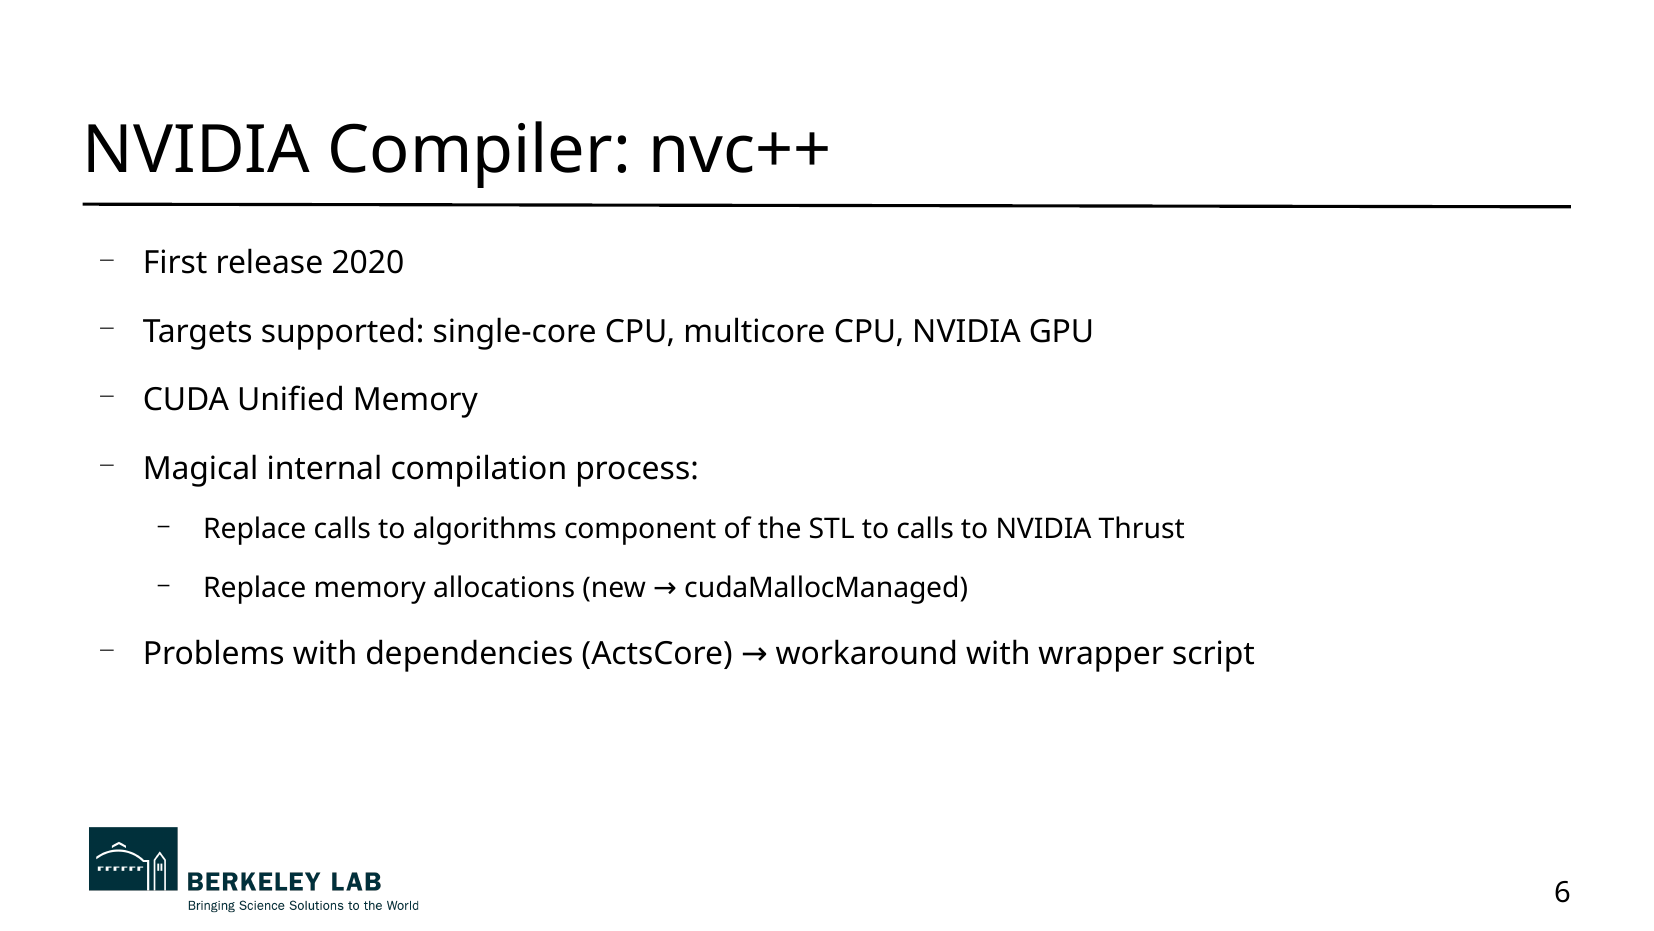

# NVIDIA Compiler: nvc++
First release 2020
Targets supported: single-core CPU, multicore CPU, NVIDIA GPU
CUDA Unified Memory
Magical internal compilation process:
Replace calls to algorithms component of the STL to calls to NVIDIA Thrust
Replace memory allocations (new → cudaMallocManaged)
Problems with dependencies (ActsCore) → workaround with wrapper script
6